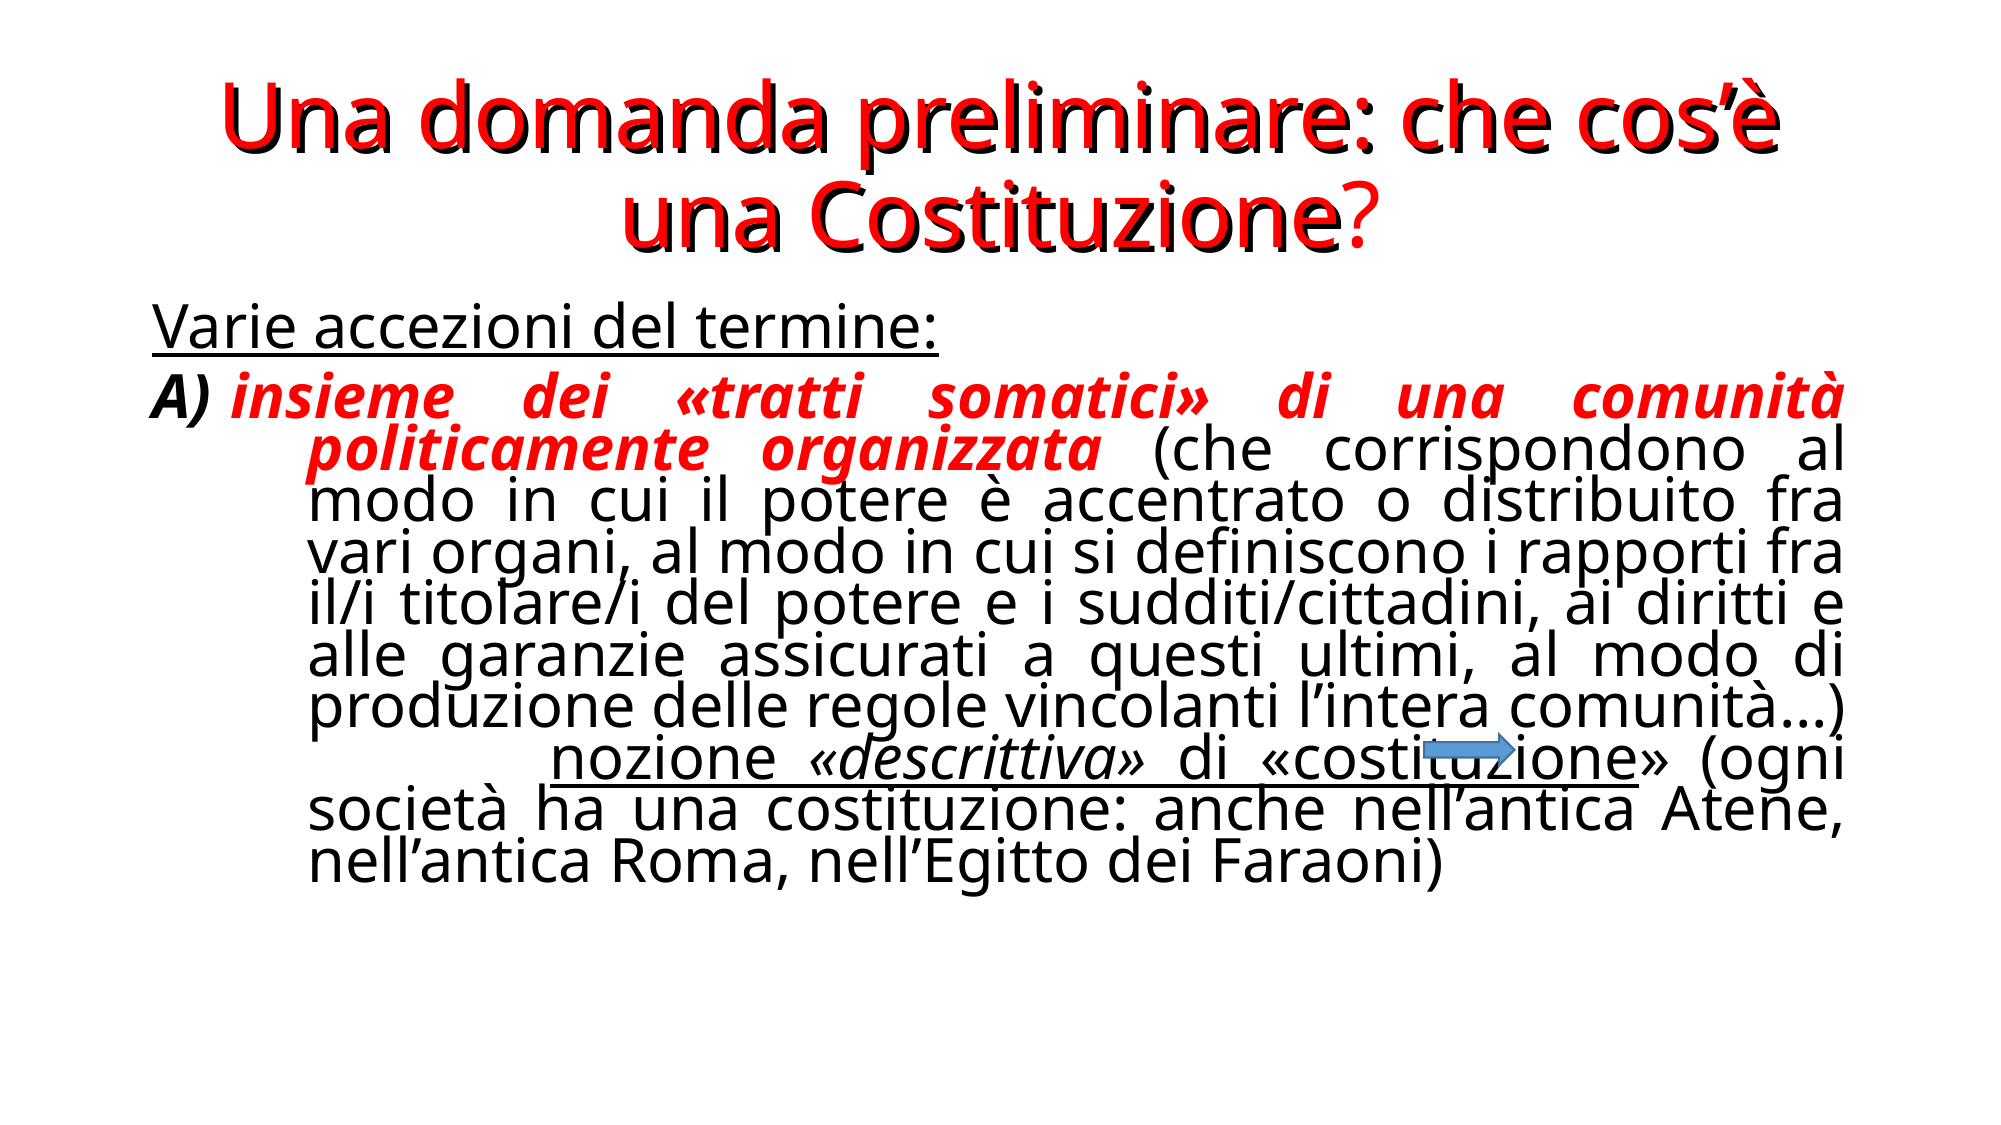

# Una domanda preliminare: che cos’è una Costituzione?
Varie accezioni del termine:
insieme dei «tratti somatici» di una comunità politicamente organizzata (che corrispondono al modo in cui il potere è accentrato o distribuito fra vari organi, al modo in cui si definiscono i rapporti fra il/i titolare/i del potere e i sudditi/cittadini, ai diritti e alle garanzie assicurati a questi ultimi, al modo di produzione delle regole vincolanti l’intera comunità…) nozione «descrittiva» di «costituzione» (ogni società ha una costituzione: anche nell’antica Atene, nell’antica Roma, nell’Egitto dei Faraoni)